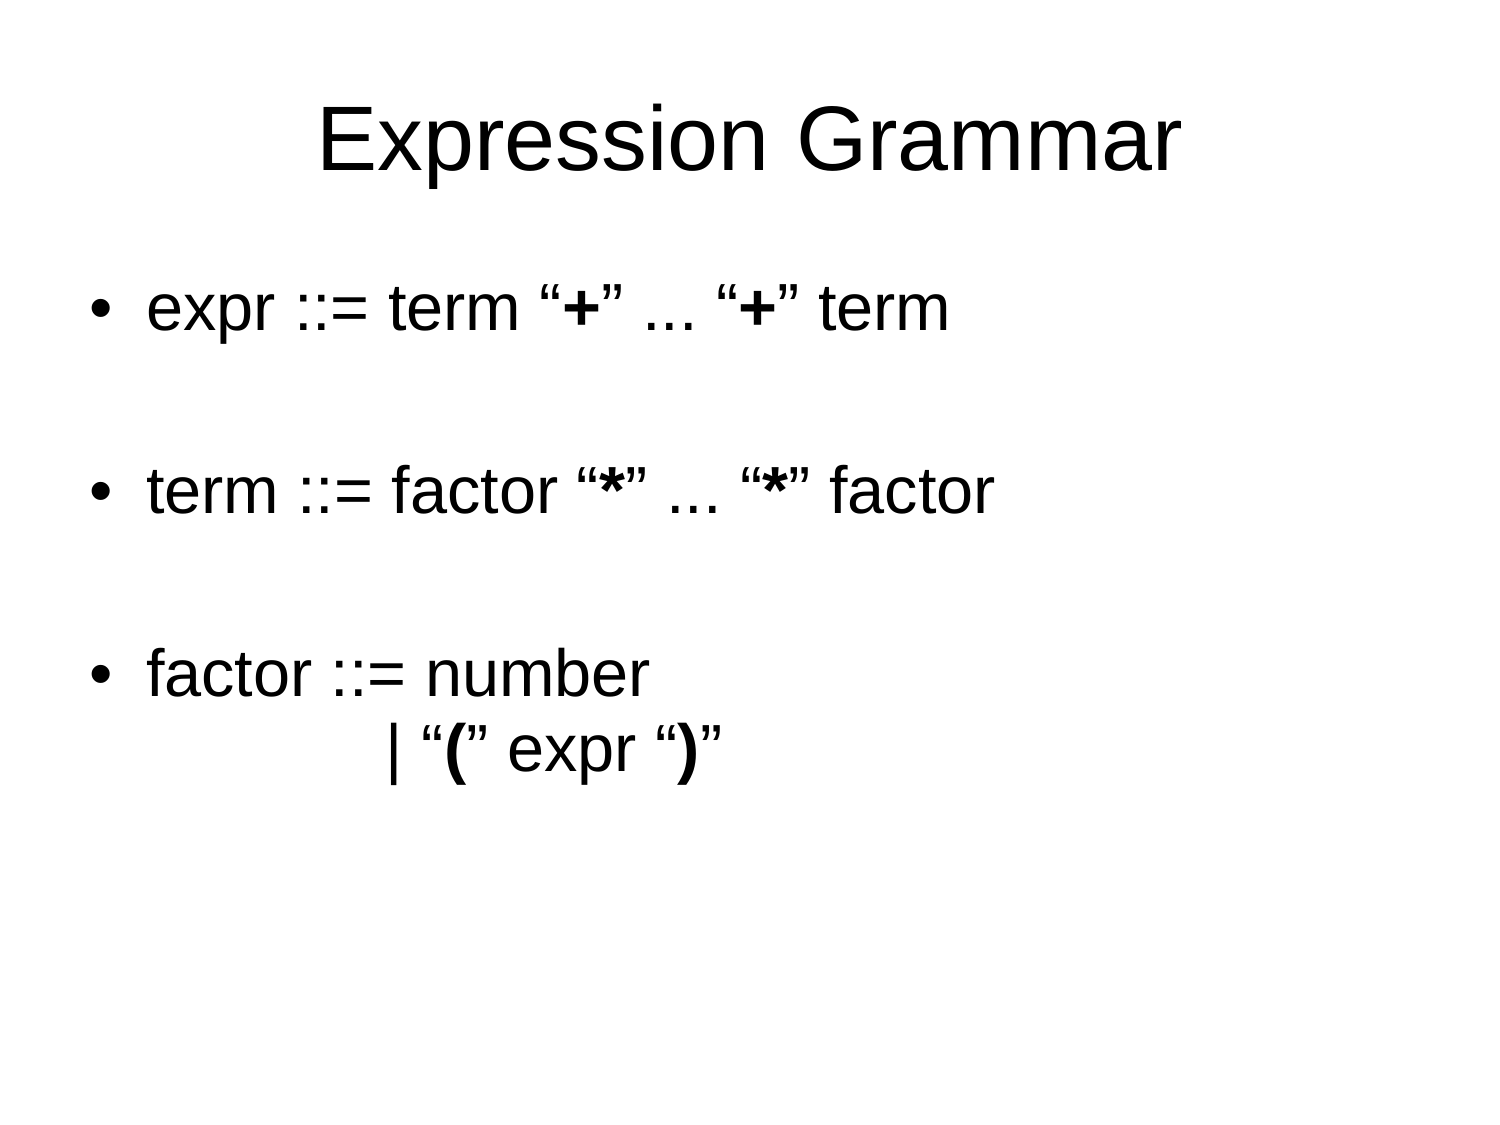

# Expression Grammar
expr ::= term “+” ... “+” term
term ::= factor “*” ... “*” factor
factor ::= number
 | “(” expr “)”